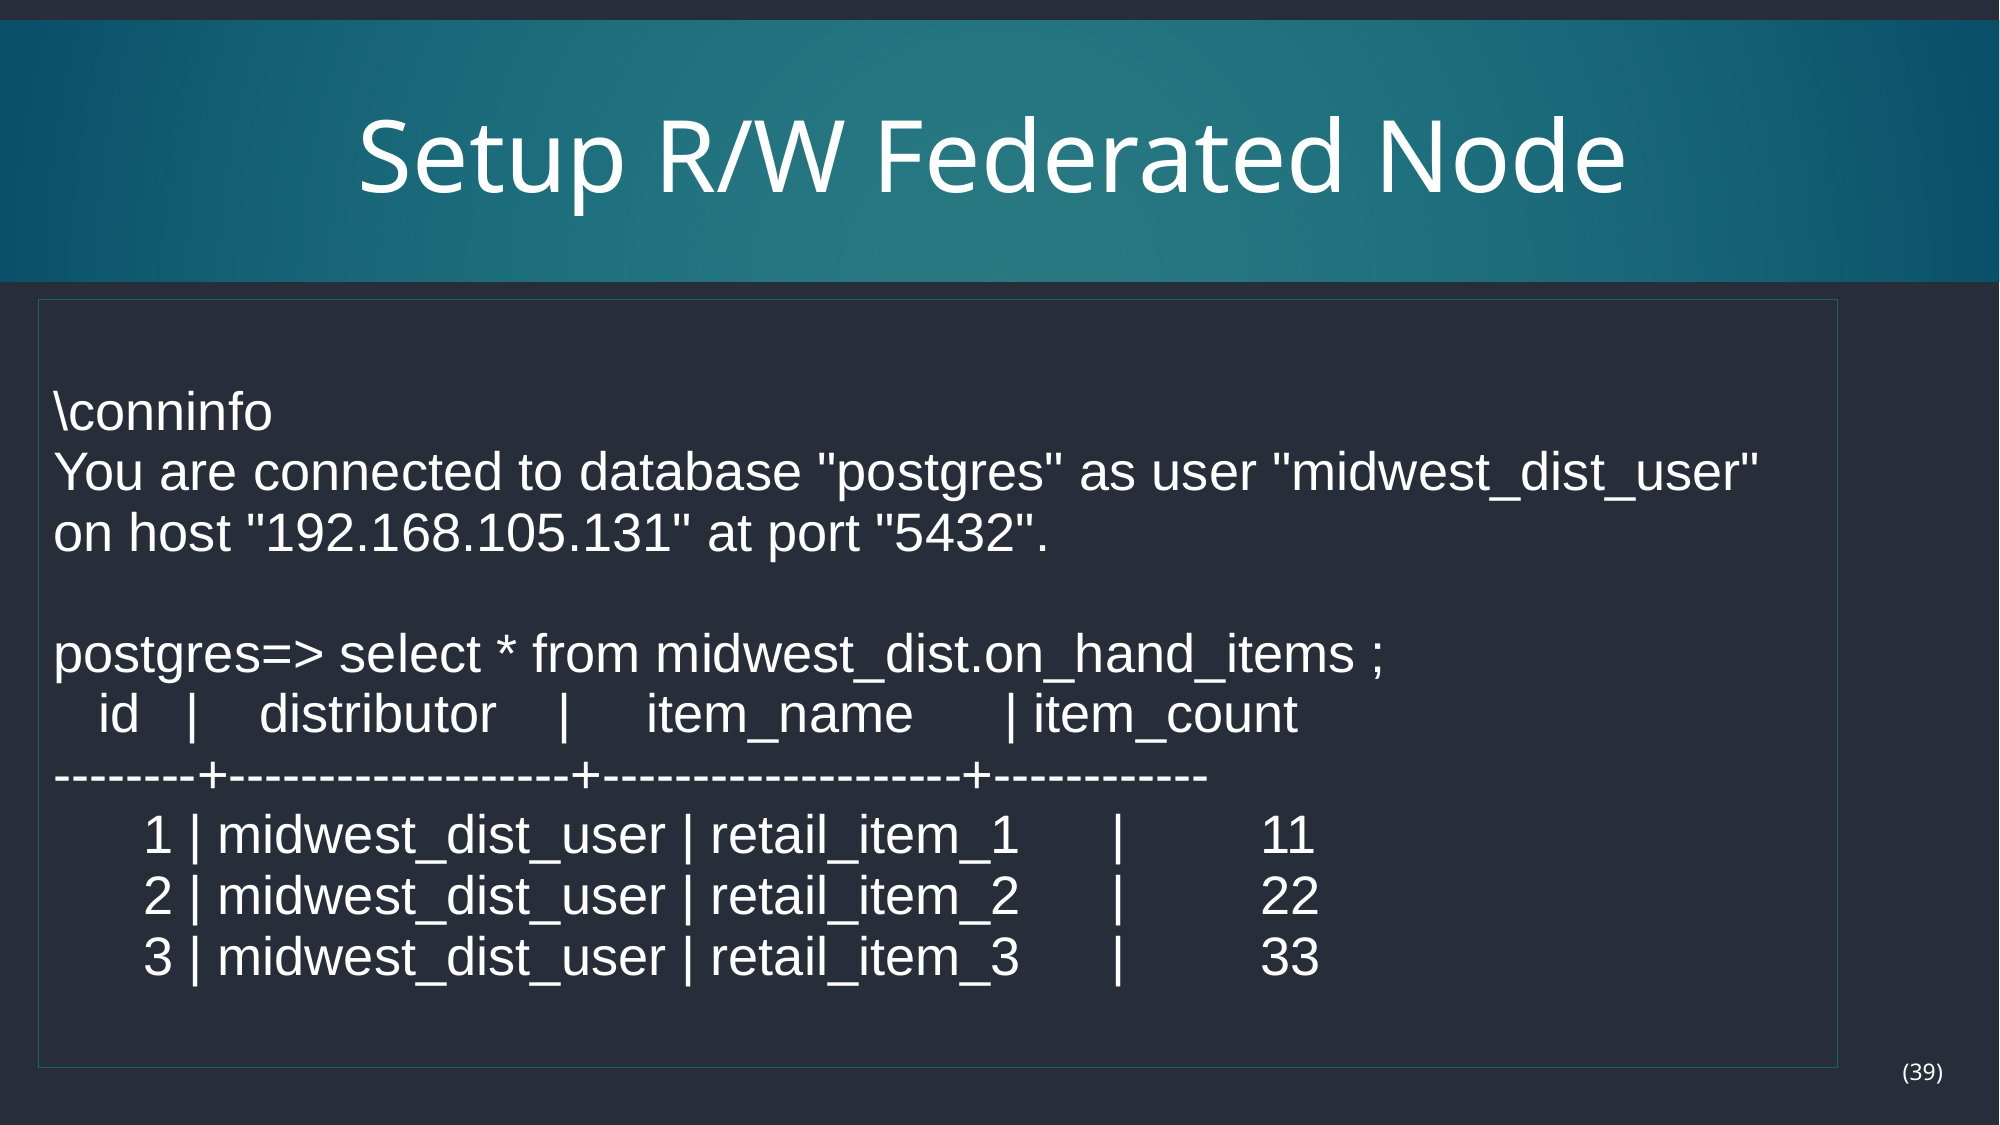

Setup R/W Federated Node
\conninfo
You are connected to database "postgres" as user "midwest_dist_user" on host "192.168.105.131" at port "5432".
postgres=> select * from midwest_dist.on_hand_items ;
 id | distributor | item_name | item_count
--------+-------------------+--------------------+------------
 1 | midwest_dist_user | retail_item_1 | 11
 2 | midwest_dist_user | retail_item_2 | 22
 3 | midwest_dist_user | retail_item_3 | 33